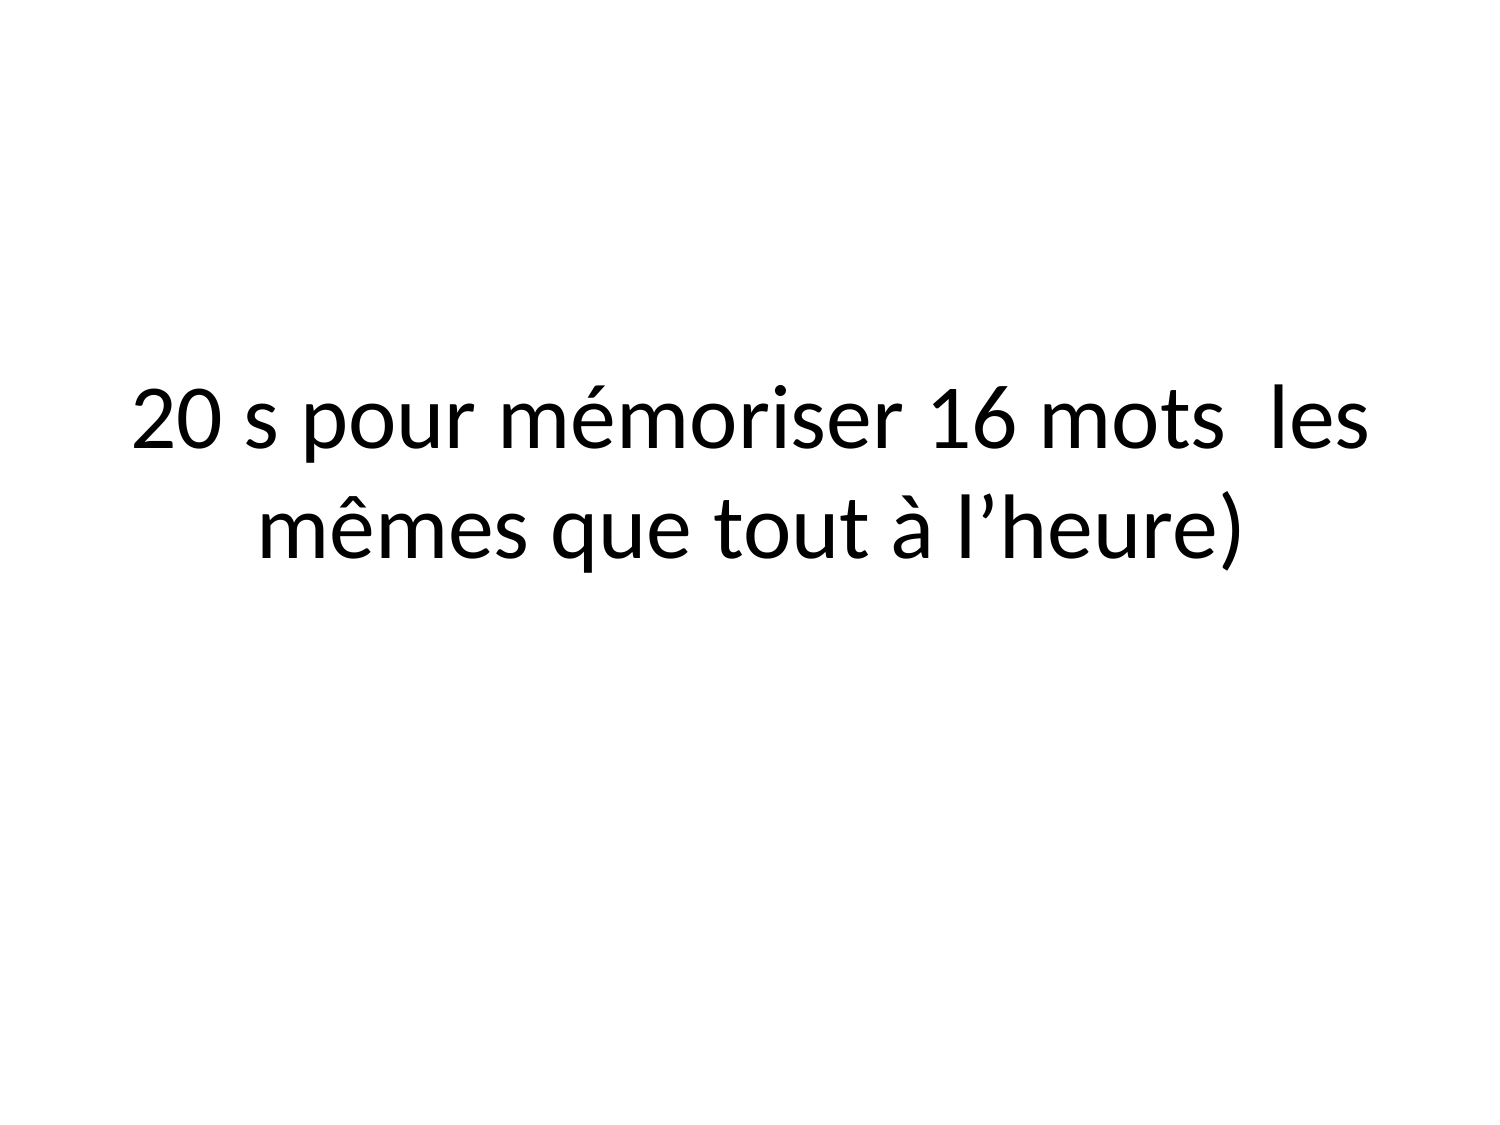

# 20 s pour mémoriser 16 mots les mêmes que tout à l’heure)